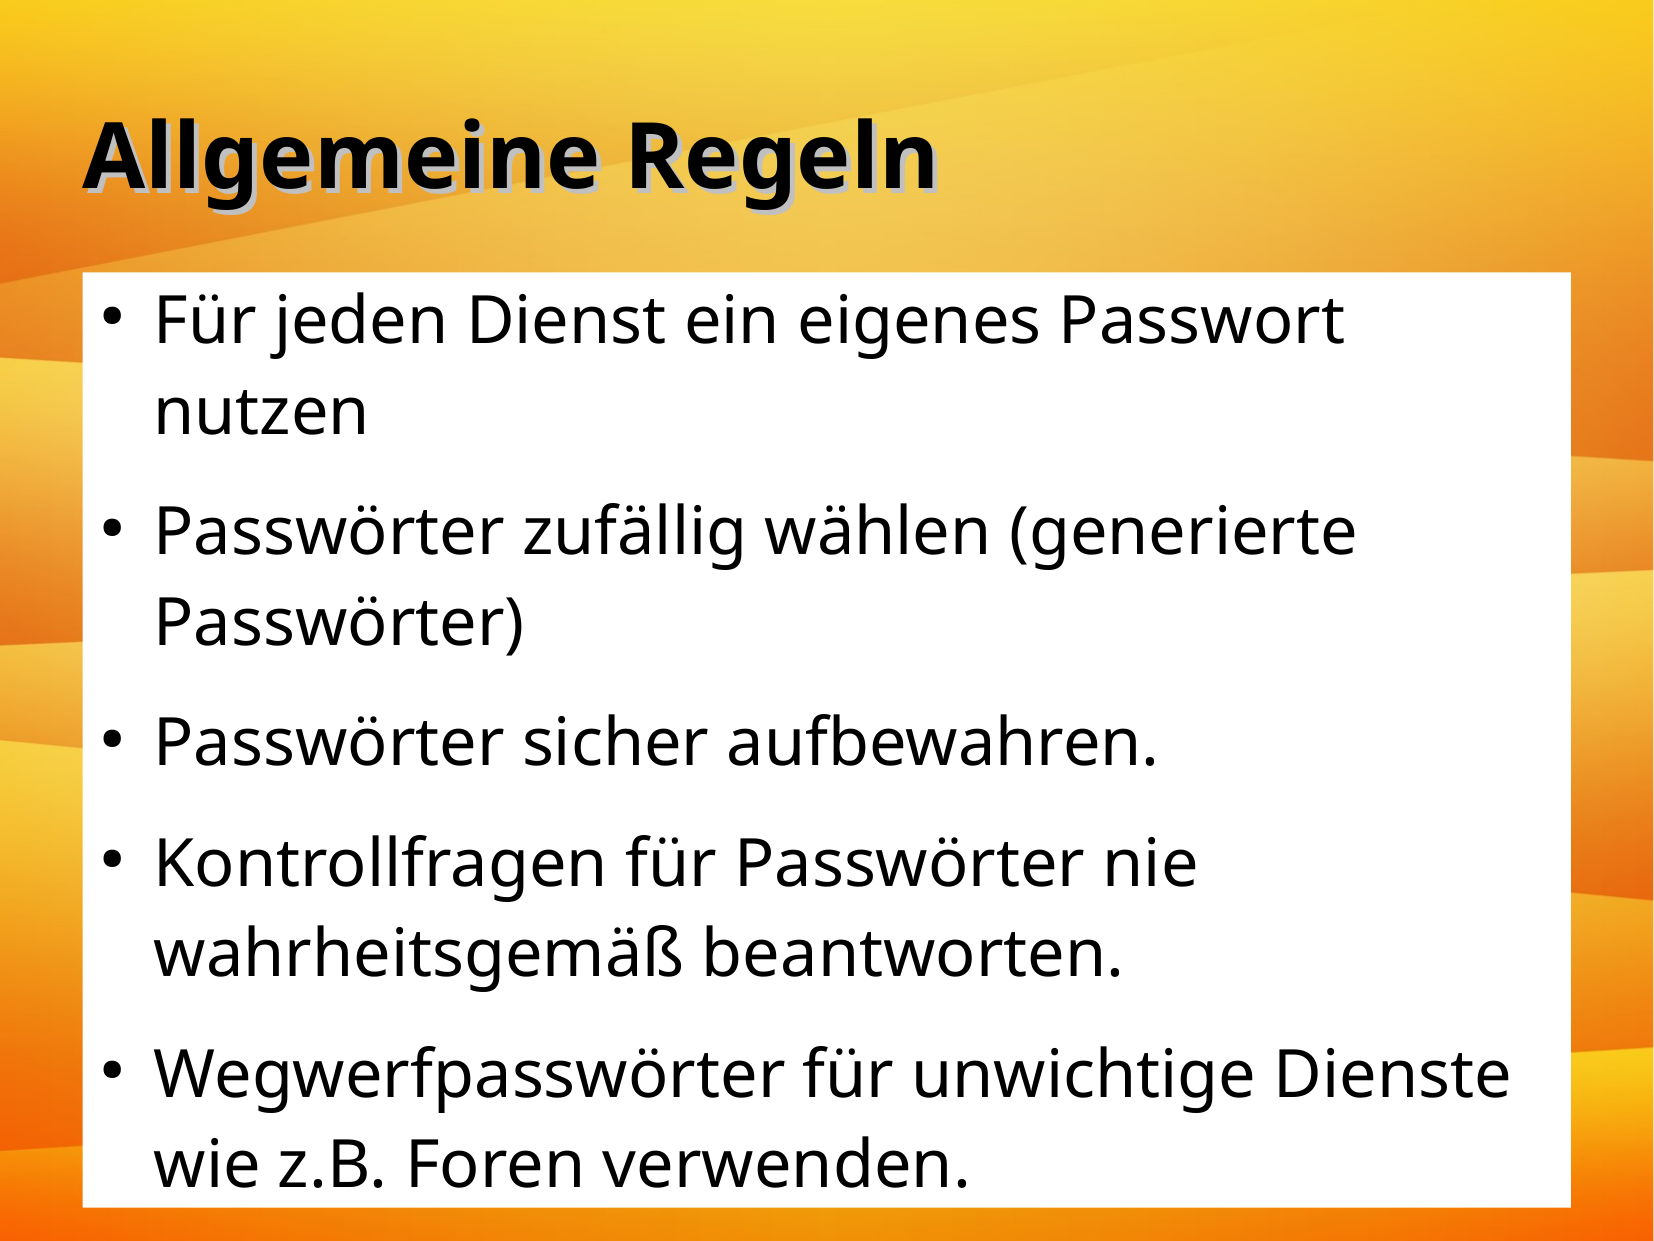

# Allgemeine Regeln
Für jeden Dienst ein eigenes Passwort nutzen
Passwörter zufällig wählen (generierte Passwörter)
Passwörter sicher aufbewahren.
Kontrollfragen für Passwörter nie wahrheitsgemäß beantworten.
Wegwerfpasswörter für unwichtige Dienste wie z.B. Foren verwenden.
xx.05.2014
Digitale Selbsterveteidigung / Crypto Party Aarau
3